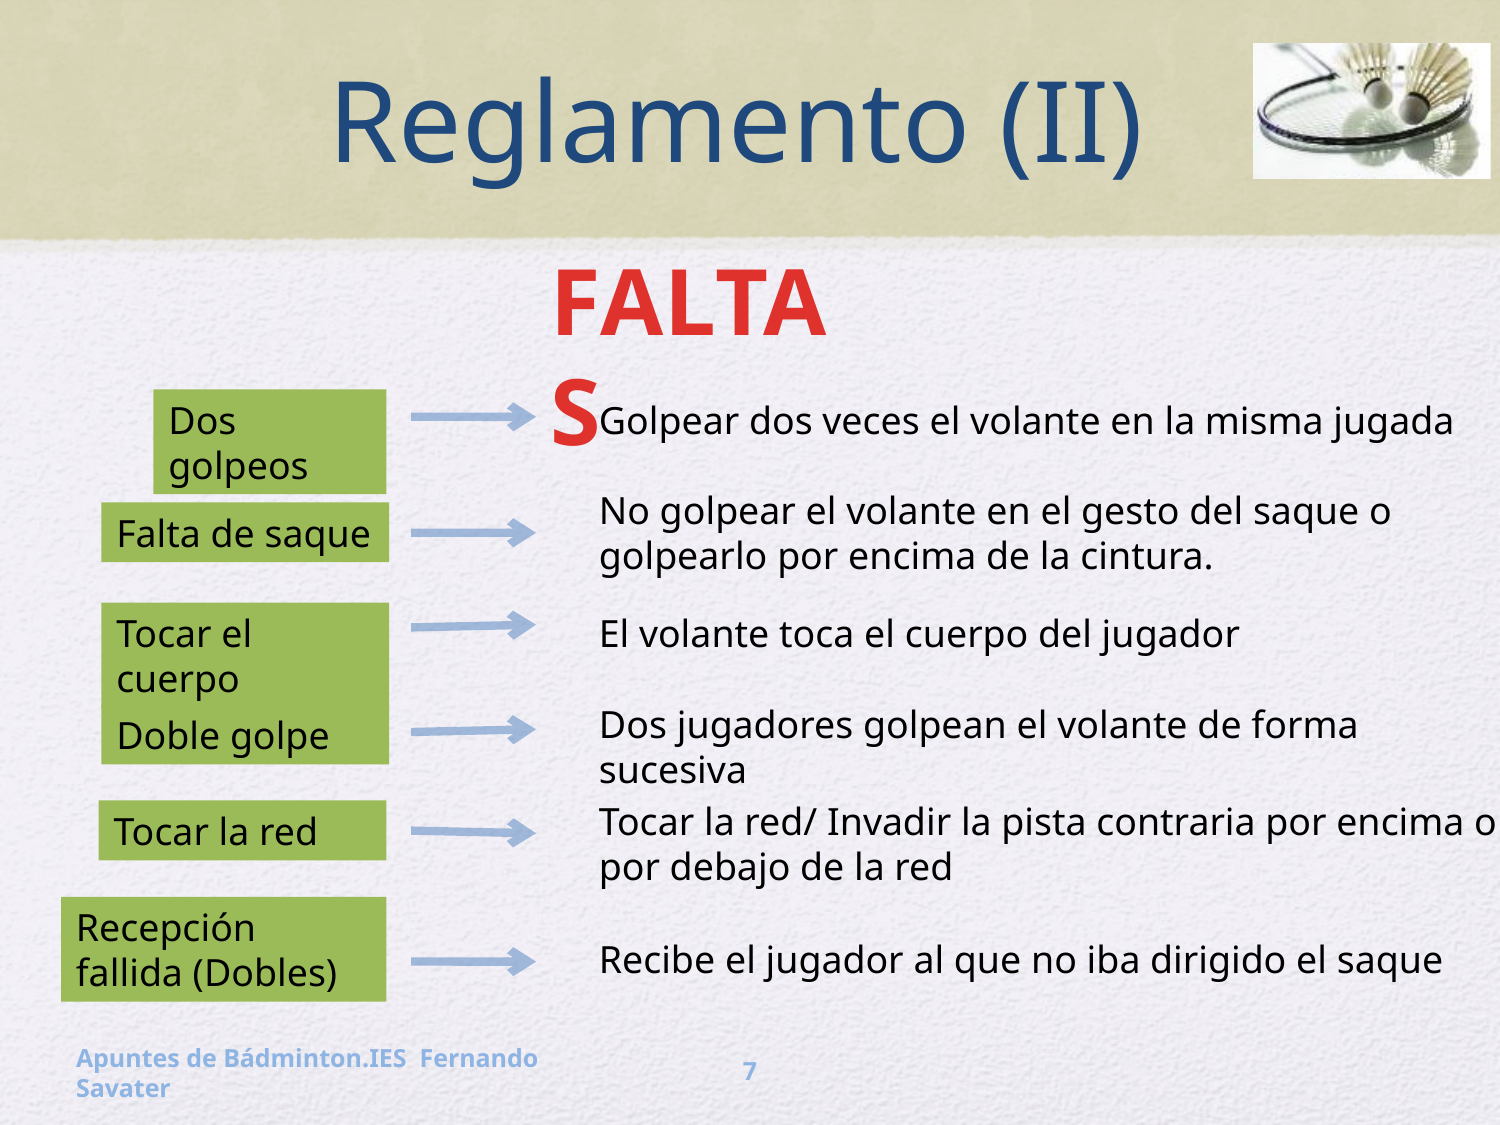

# Reglamento (II)
FALTAS
Dos golpeos
Golpear dos veces el volante en la misma jugada
No golpear el volante en el gesto del saque o golpearlo por encima de la cintura.
Falta de saque
El volante toca el cuerpo del jugador
Tocar el cuerpo
Dos jugadores golpean el volante de forma sucesiva
Doble golpe
Tocar la red/ Invadir la pista contraria por encima o por debajo de la red
Tocar la red
Recepción fallida (Dobles)
Recibe el jugador al que no iba dirigido el saque
Apuntes de Bádminton.IES Fernando Savater